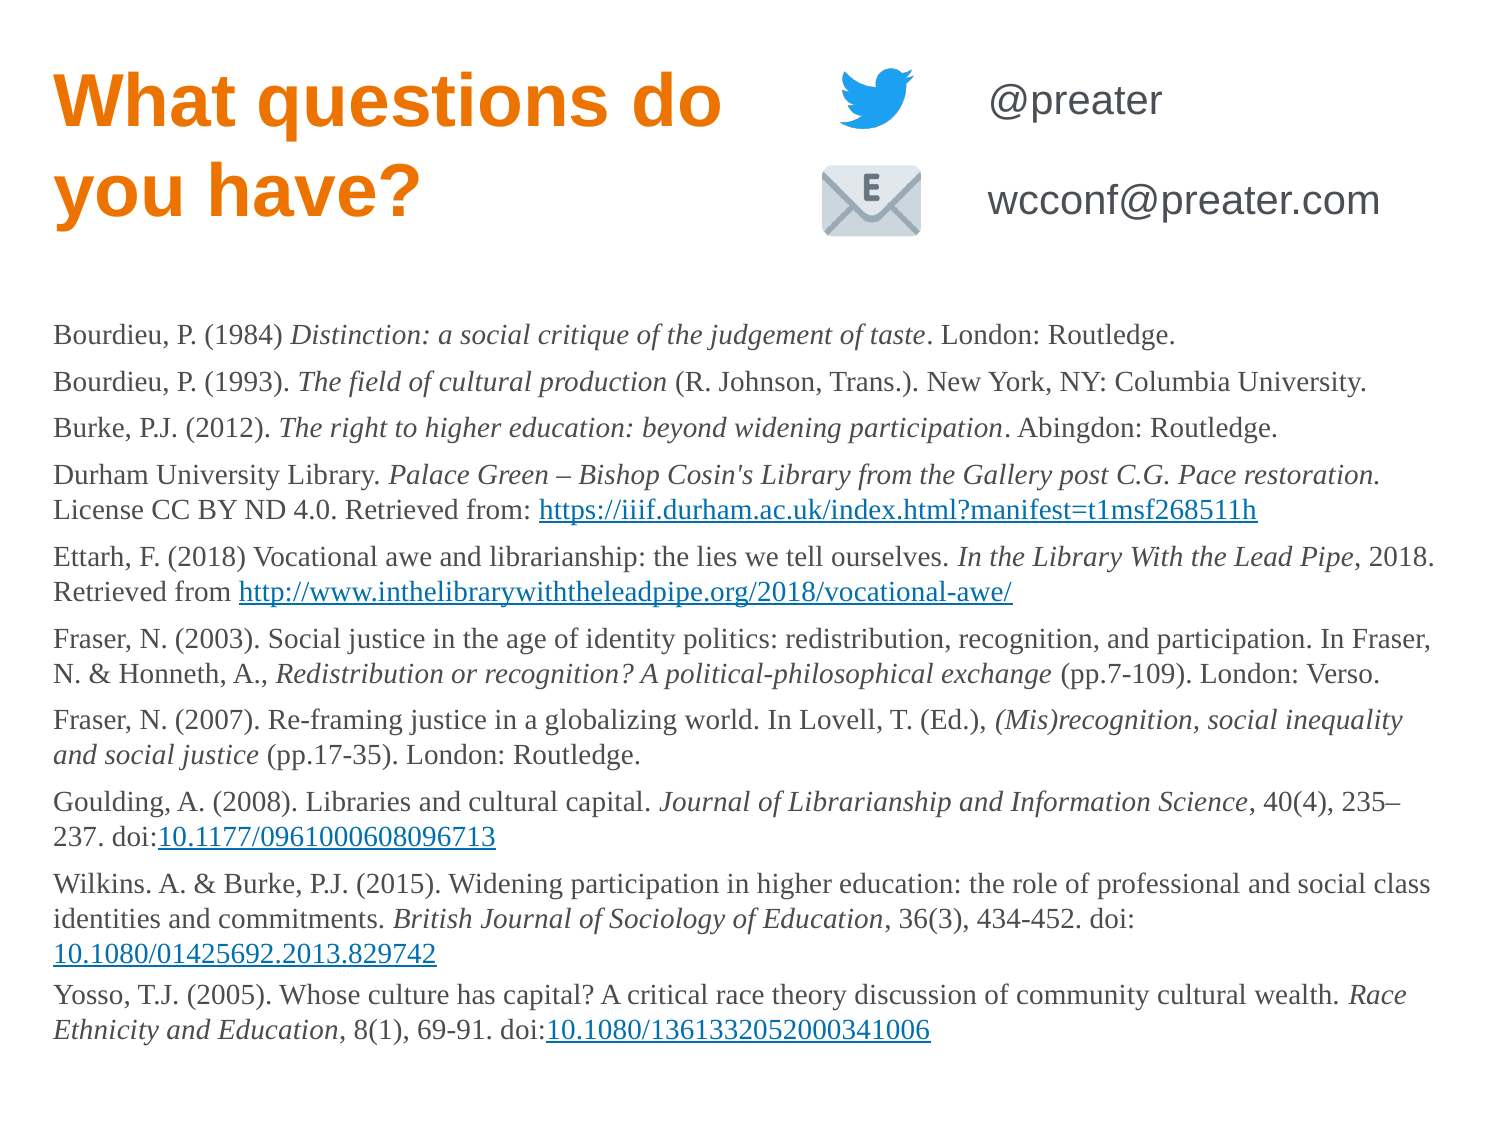

What questions do you have?
@preater
wcconf@preater.com
Bourdieu, P. (1984) Distinction: a social critique of the judgement of taste. London: Routledge.
Bourdieu, P. (1993). The field of cultural production (R. Johnson, Trans.). New York, NY: Columbia University.
Burke, P.J. (2012). The right to higher education: beyond widening participation. Abingdon: Routledge.
Durham University Library. Palace Green – Bishop Cosin's Library from the Gallery post C.G. Pace restoration. License CC BY ND 4.0. Retrieved from: https://iiif.durham.ac.uk/index.html?manifest=t1msf268511h
Ettarh, F. (2018) Vocational awe and librarianship: the lies we tell ourselves. In the Library With the Lead Pipe, 2018. Retrieved from http://www.inthelibrarywiththeleadpipe.org/2018/vocational-awe/
Fraser, N. (2003). Social justice in the age of identity politics: redistribution, recognition, and participation. In Fraser, N. & Honneth, A., Redistribution or recognition? A political-philosophical exchange (pp.7-109). London: Verso.
Fraser, N. (2007). Re-framing justice in a globalizing world. In Lovell, T. (Ed.), (Mis)recognition, social inequality and social justice (pp.17-35). London: Routledge.
Goulding, A. (2008). Libraries and cultural capital. Journal of Librarianship and Information Science, 40(4), 235–237. doi:10.1177/0961000608096713
Wilkins. A. & Burke, P.J. (2015). Widening participation in higher education: the role of professional and social class identities and commitments. British Journal of Sociology of Education, 36(3), 434-452. doi:10.1080/01425692.2013.829742
Yosso, T.J. (2005). Whose culture has capital? A critical race theory discussion of community cultural wealth. Race Ethnicity and Education, 8(1), 69-91. doi:10.1080/1361332052000341006